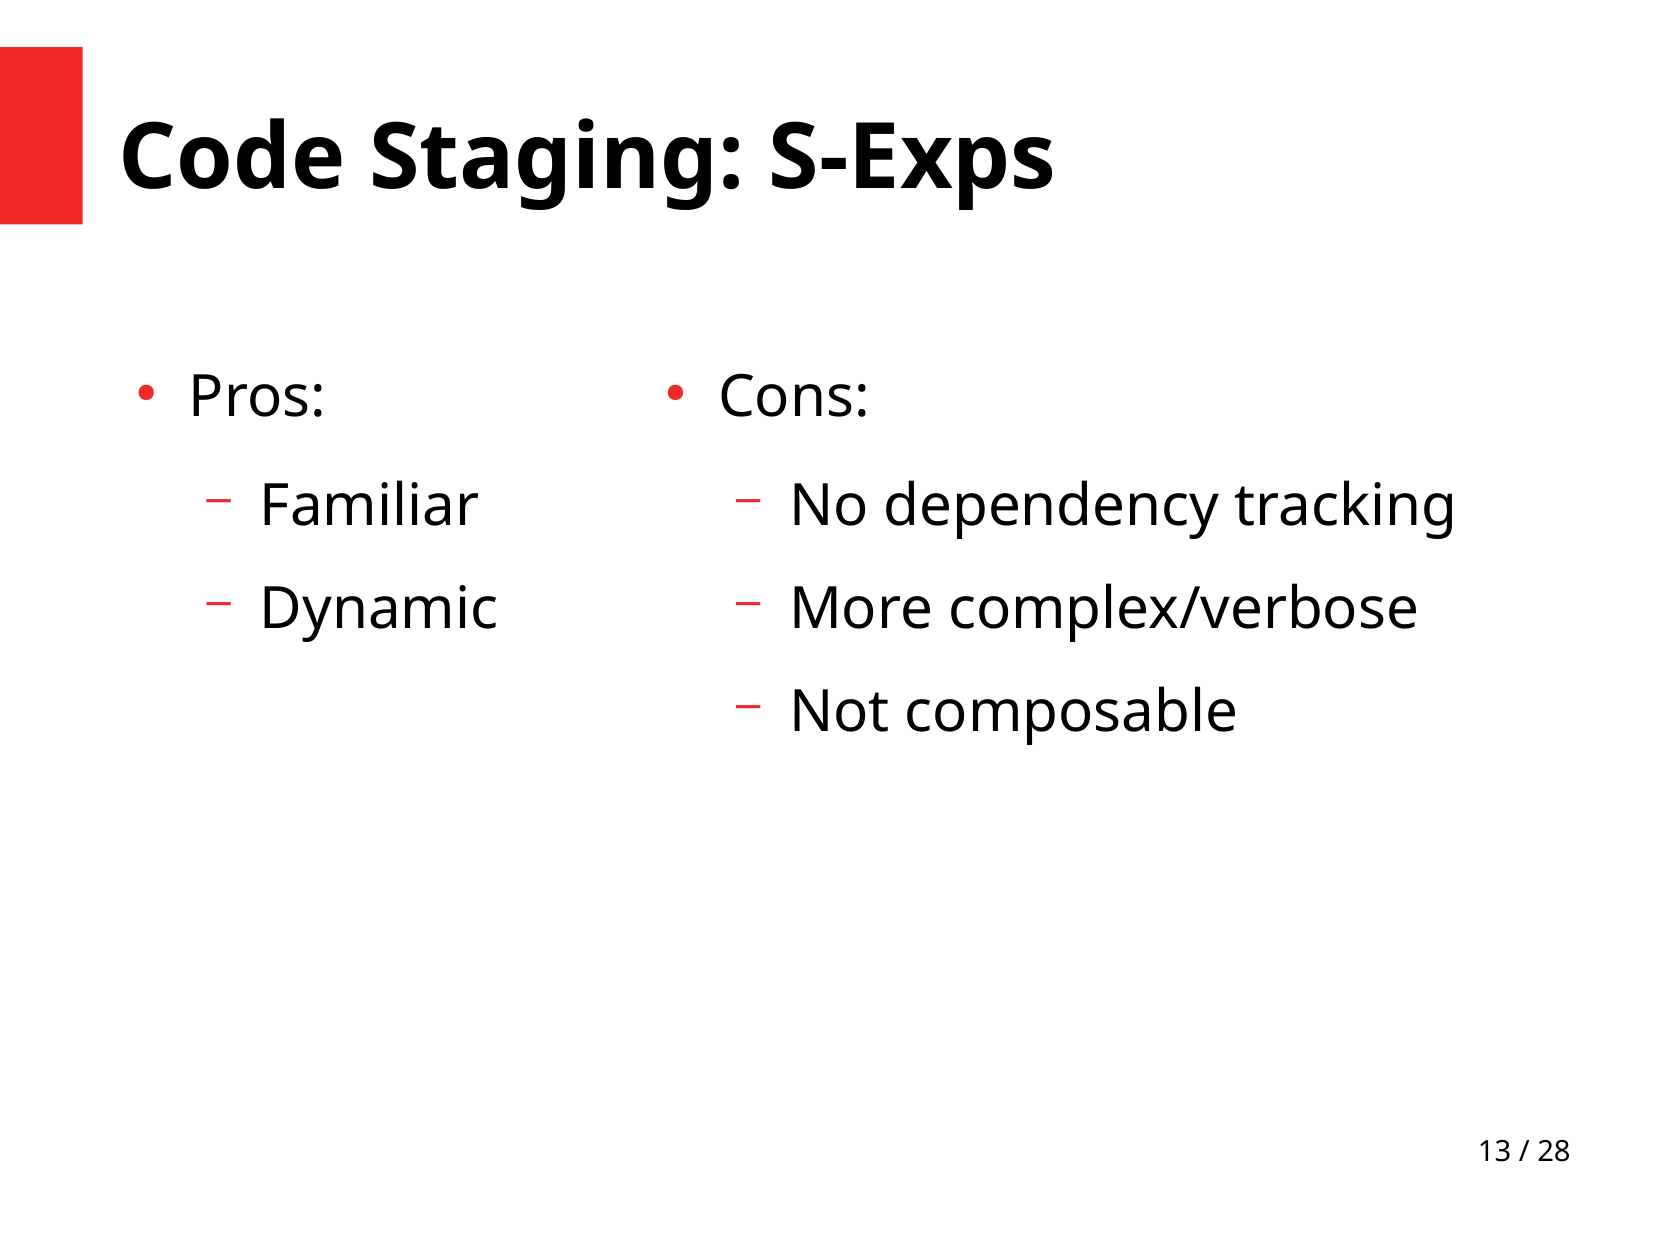

# Code Staging: S-Exps
Pros:
Familiar
Dynamic
Cons:
No dependency tracking
More complex/verbose
Not composable
13